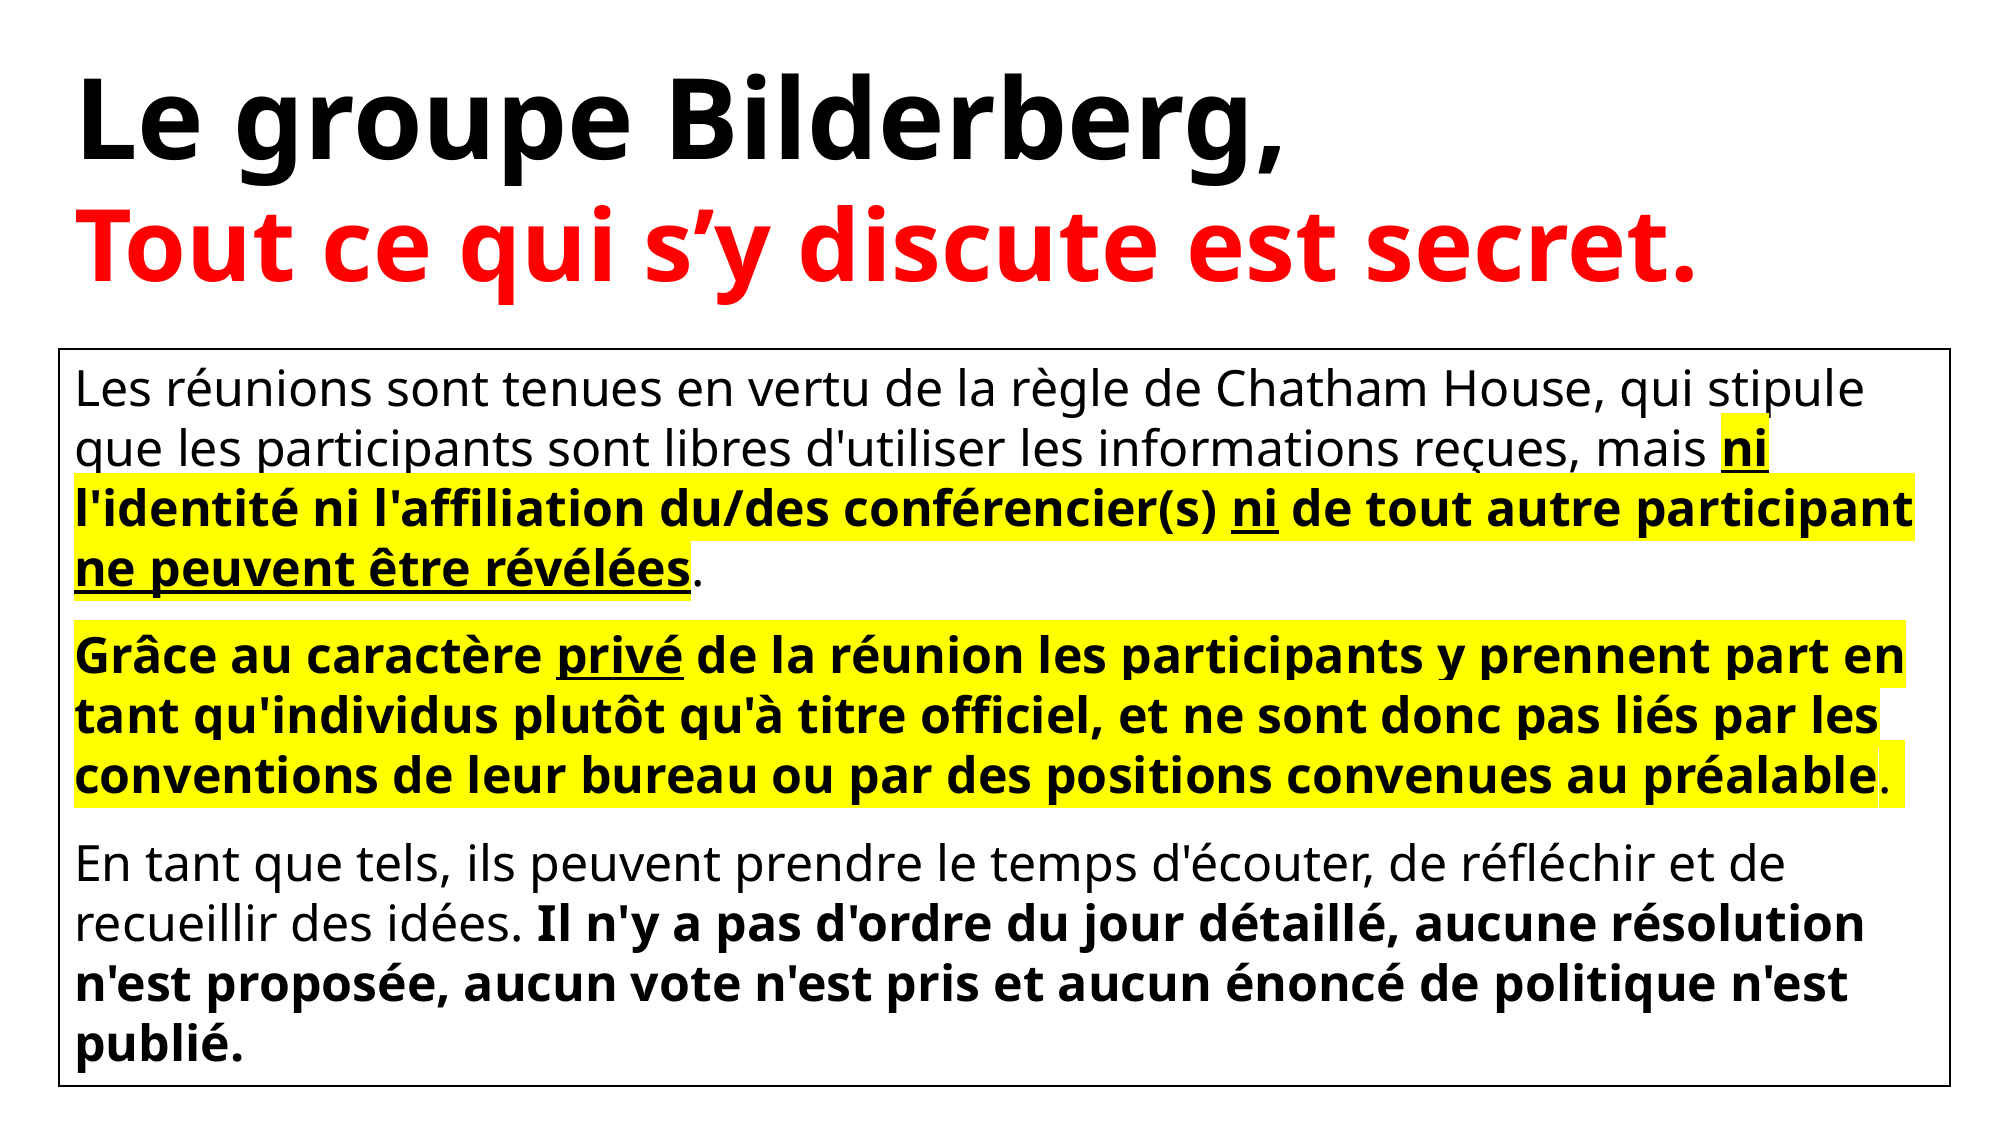

Le groupe Bilderberg,
Tout ce qui s’y discute est secret.
Les réunions sont tenues en vertu de la règle de Chatham House, qui stipule que les participants sont libres d'utiliser les informations reçues, mais ni l'identité ni l'affiliation du/des conférencier(s) ni de tout autre participant ne peuvent être révélées.
Grâce au caractère privé de la réunion les participants y prennent part en tant qu'individus plutôt qu'à titre officiel, et ne sont donc pas liés par les conventions de leur bureau ou par des positions convenues au préalable.
En tant que tels, ils peuvent prendre le temps d'écouter, de réfléchir et de recueillir des idées. Il n'y a pas d'ordre du jour détaillé, aucune résolution n'est proposée, aucun vote n'est pris et aucun énoncé de politique n'est publié.